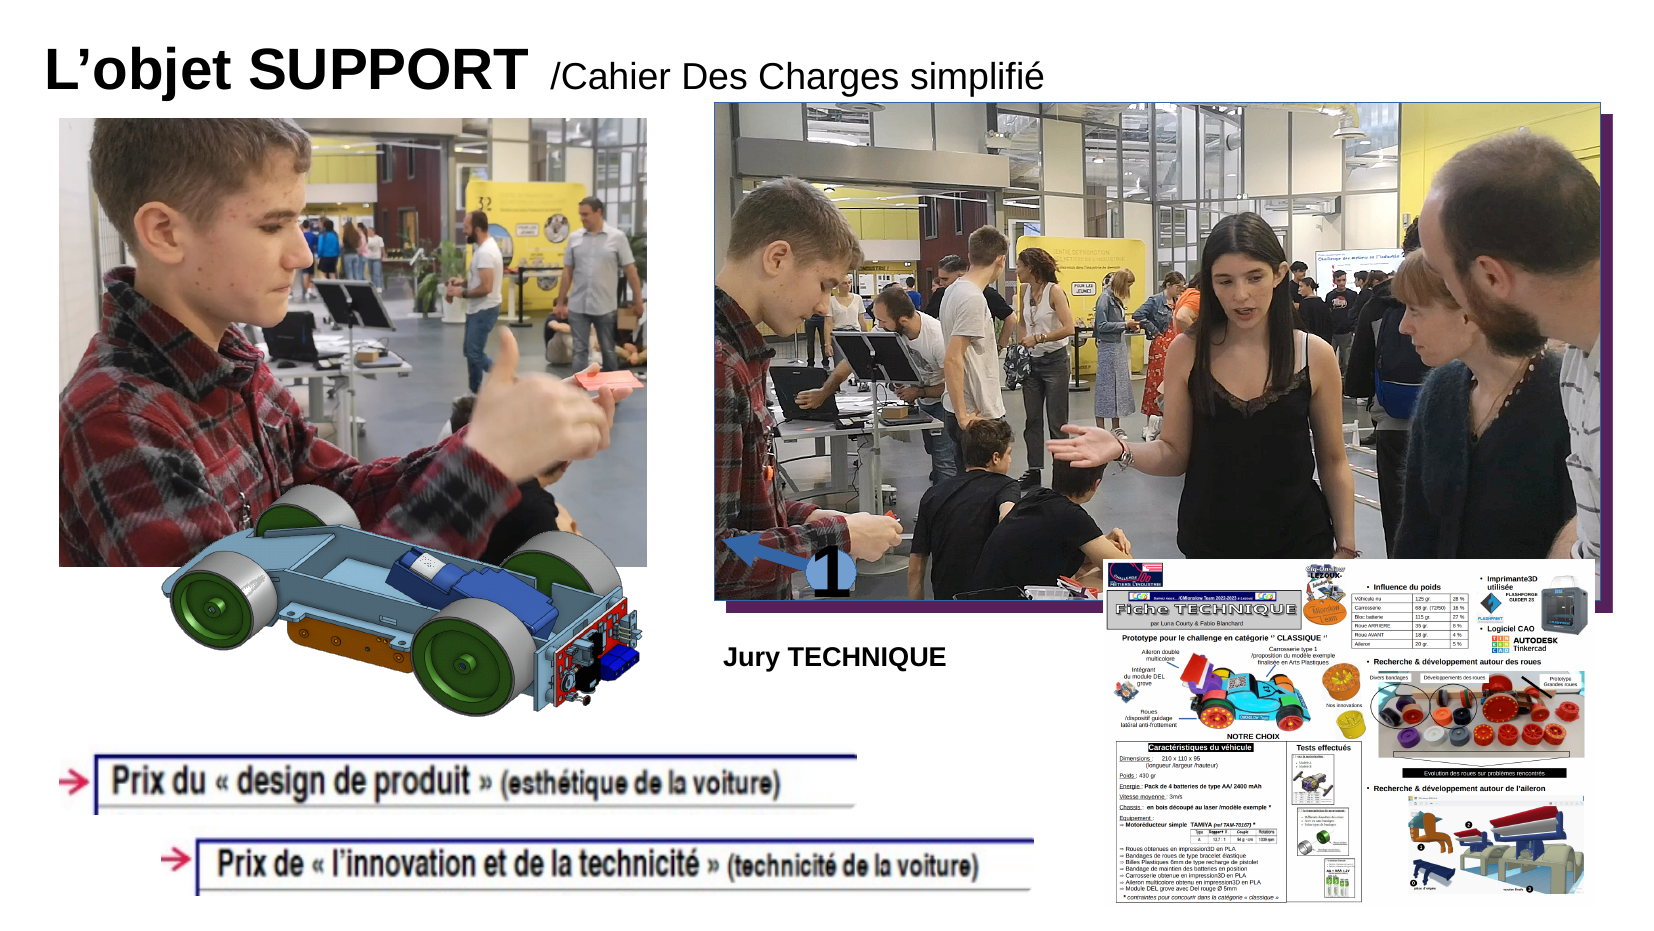

L’objet SUPPORT /Cahier Des Charges simplifié
1
Jury TECHNIQUE